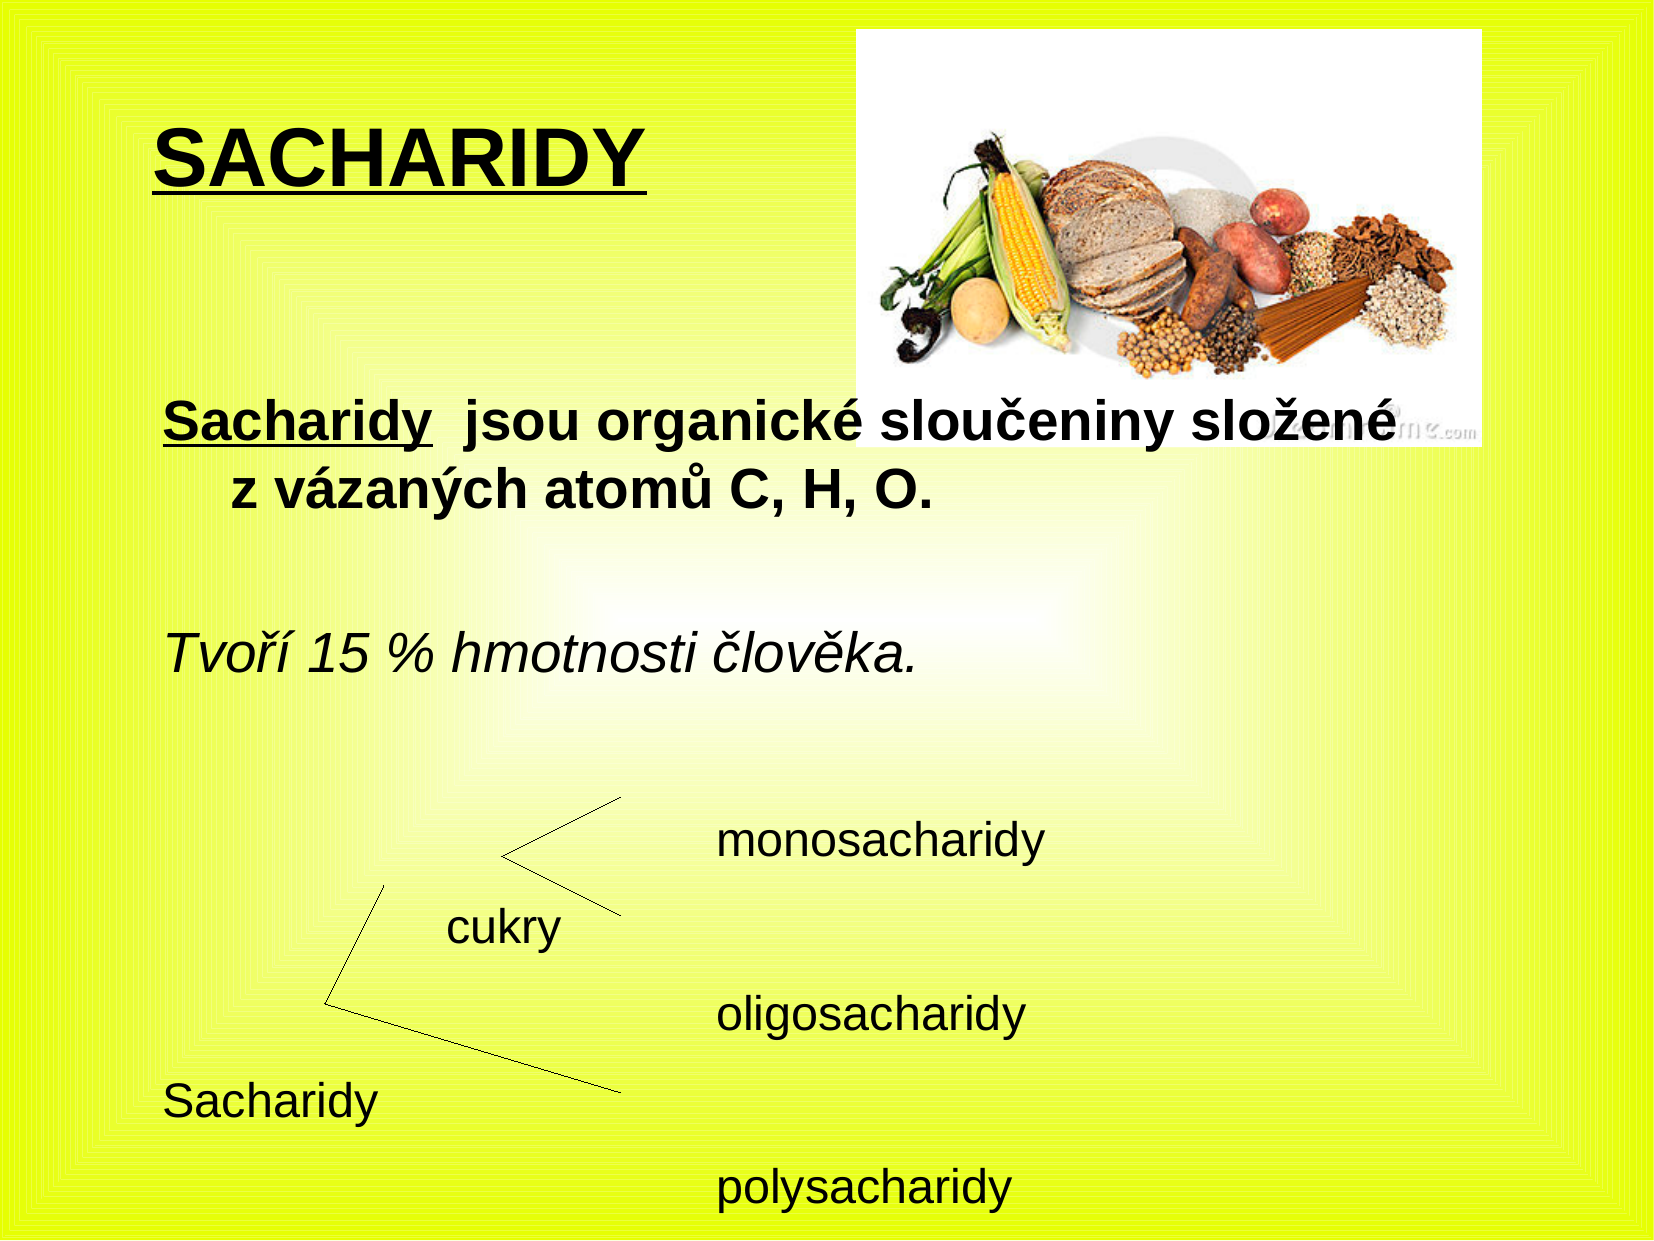

# SACHARIDY
Sacharidy jsou organické sloučeniny složené z vázaných atomů C, H, O.
Tvoří 15 % hmotnosti člověka.
 monosacharidy
 cukry
 oligosacharidy
Sacharidy
 polysacharidy